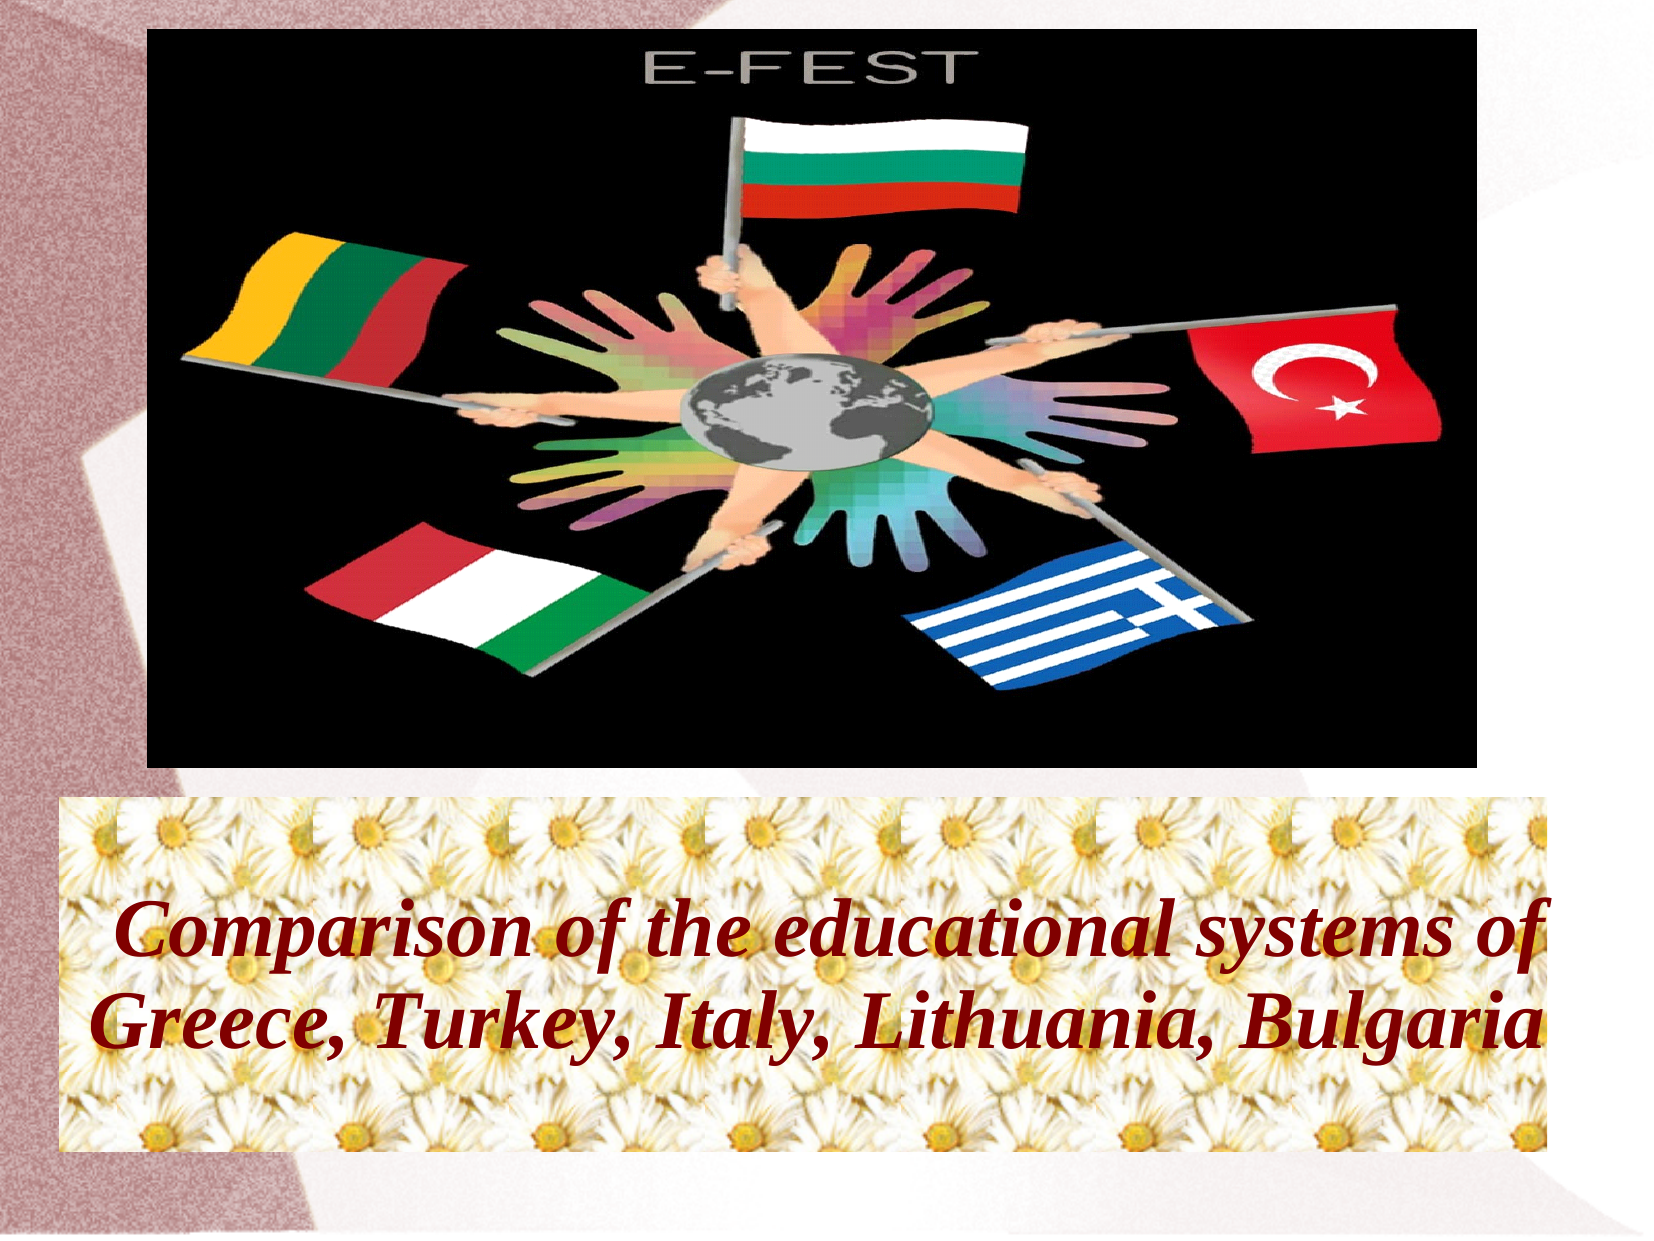

# Comparison of the educational systems of Greece, Turkey, Italy, Lithuania, Bulgaria